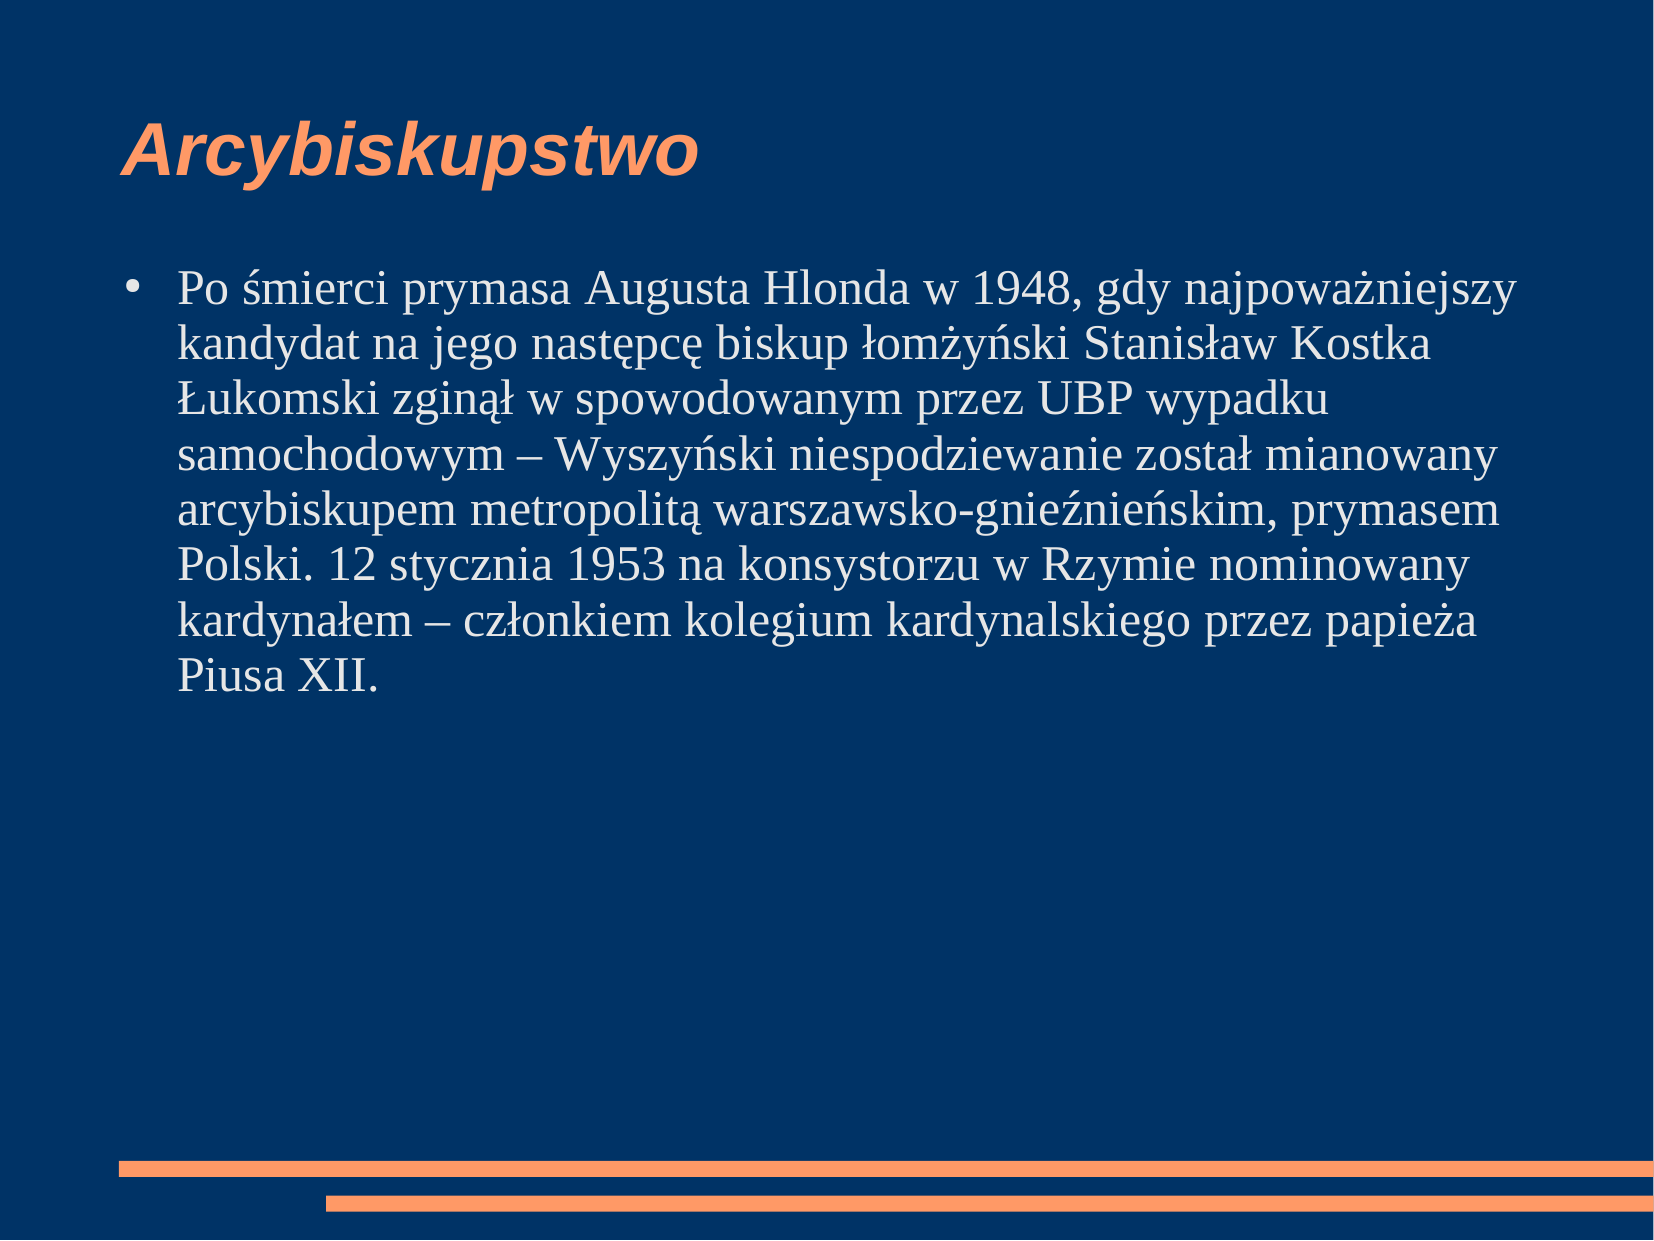

# Arcybiskupstwo
Po śmierci prymasa Augusta Hlonda w 1948, gdy najpoważniejszy kandydat na jego następcę biskup łomżyński Stanisław Kostka Łukomski zginął w spowodowanym przez UBP wypadku samochodowym – Wyszyński niespodziewanie został mianowany arcybiskupem metropolitą warszawsko-gnieźnieńskim, prymasem Polski. 12 stycznia 1953 na konsystorzu w Rzymie nominowany kardynałem – członkiem kolegium kardynalskiego przez papieża Piusa XII.